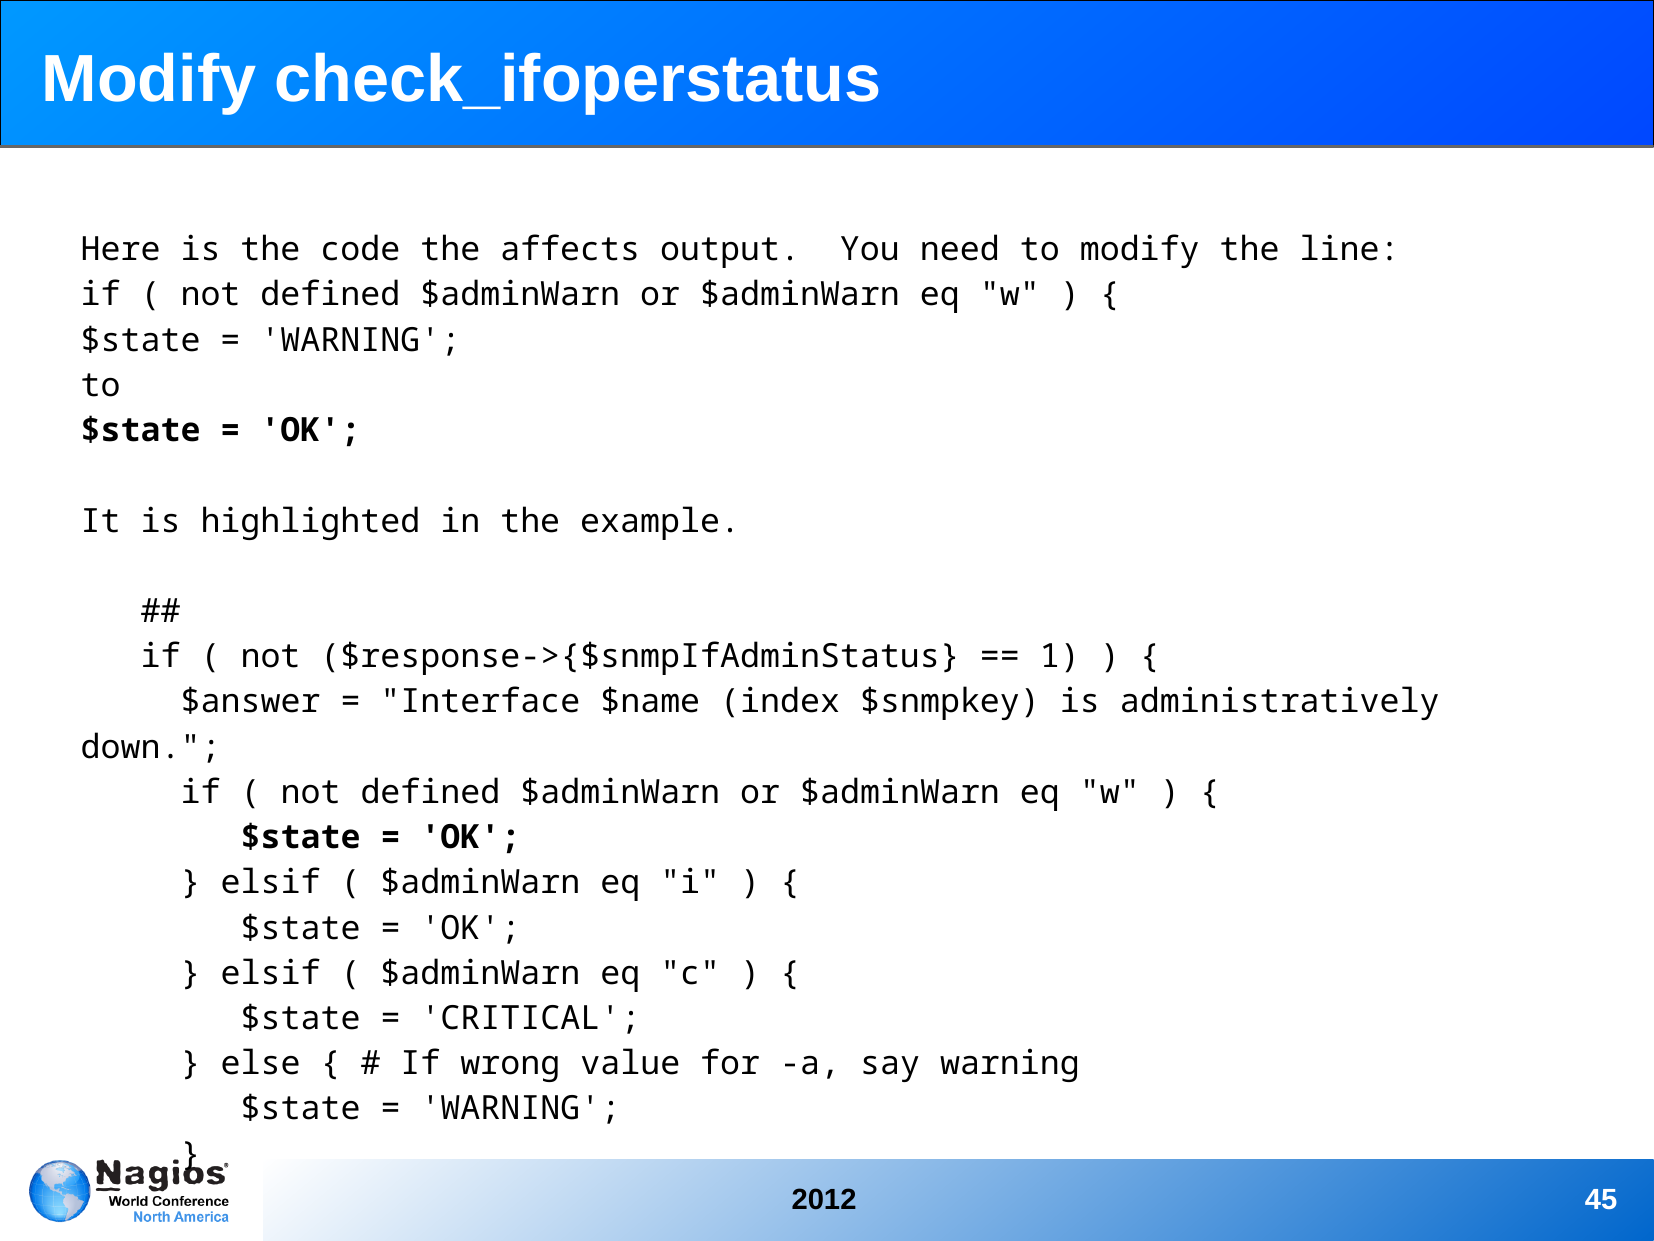

# Modify check_ifoperstatus
Here is the code the affects output. You need to modify the line:
if ( not defined $adminWarn or $adminWarn eq "w" ) {
$state = 'WARNING';
to
$state = 'OK';
It is highlighted in the example.
 ##
 if ( not ($response->{$snmpIfAdminStatus} == 1) ) {
 $answer = "Interface $name (index $snmpkey) is administratively down.";
 if ( not defined $adminWarn or $adminWarn eq "w" ) {
 $state = 'OK';
 } elsif ( $adminWarn eq "i" ) {
 $state = 'OK';
 } elsif ( $adminWarn eq "c" ) {
 $state = 'CRITICAL';
 } else { # If wrong value for -a, say warning
 $state = 'WARNING';
 }
2011
45